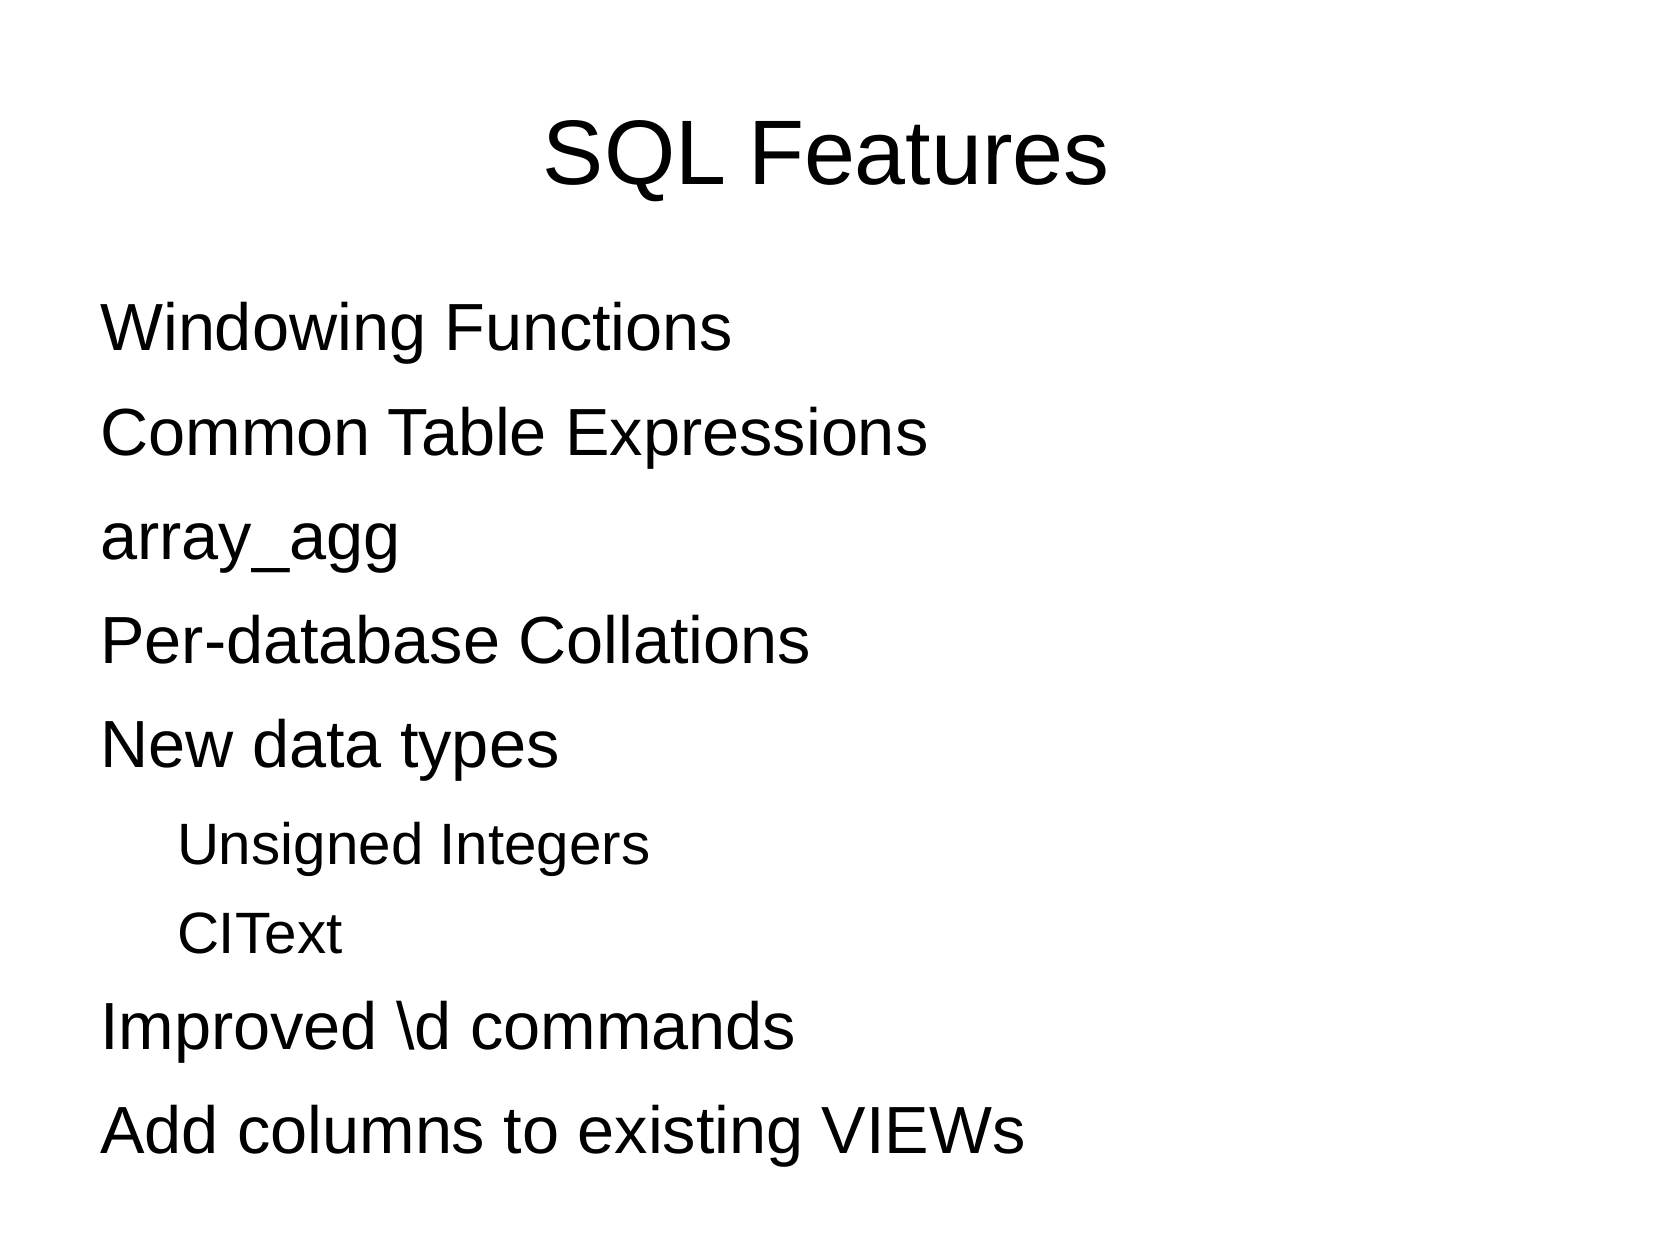

# SQL Features
Windowing Functions
Common Table Expressions
array_agg
Per-database Collations
New data types
Unsigned Integers
CIText
Improved \d commands
Add columns to existing VIEWs